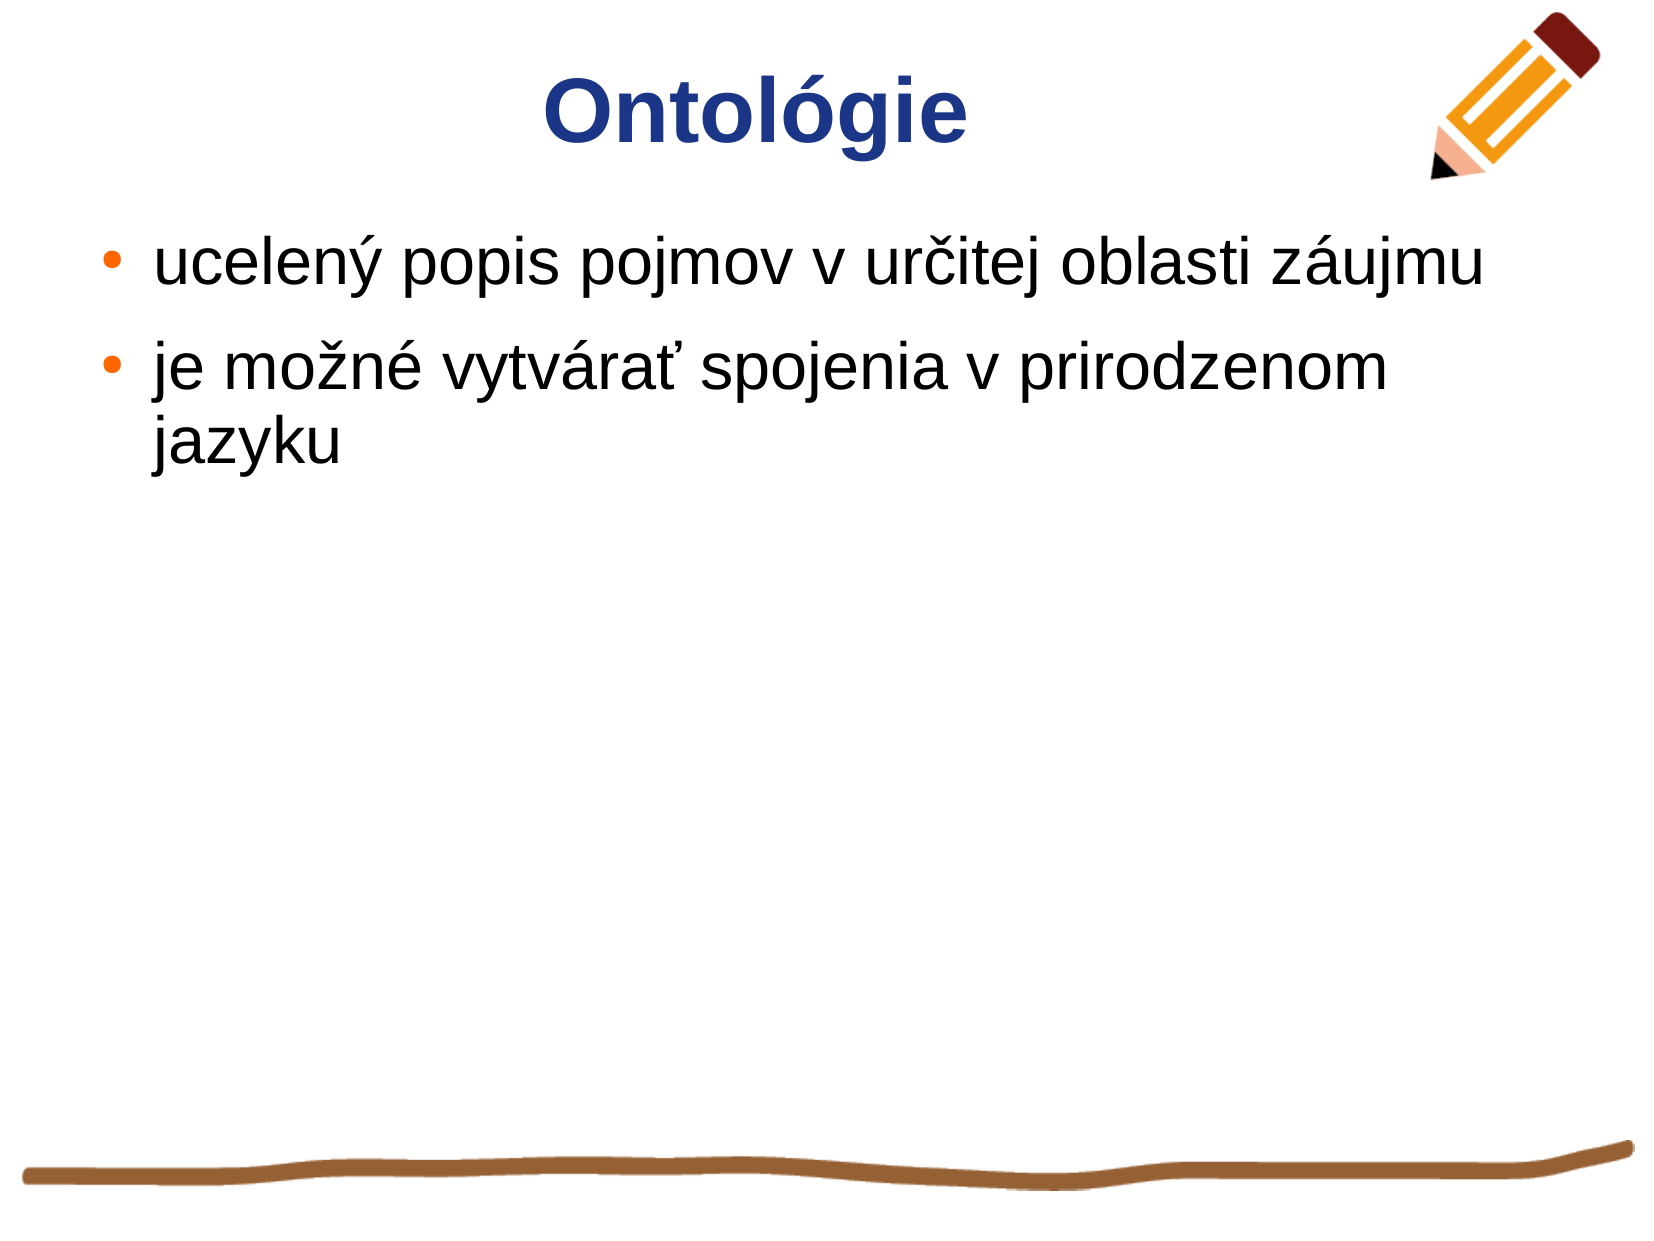

# Ontológie
ucelený popis pojmov v určitej oblasti záujmu
je možné vytvárať spojenia v prirodzenom jazyku